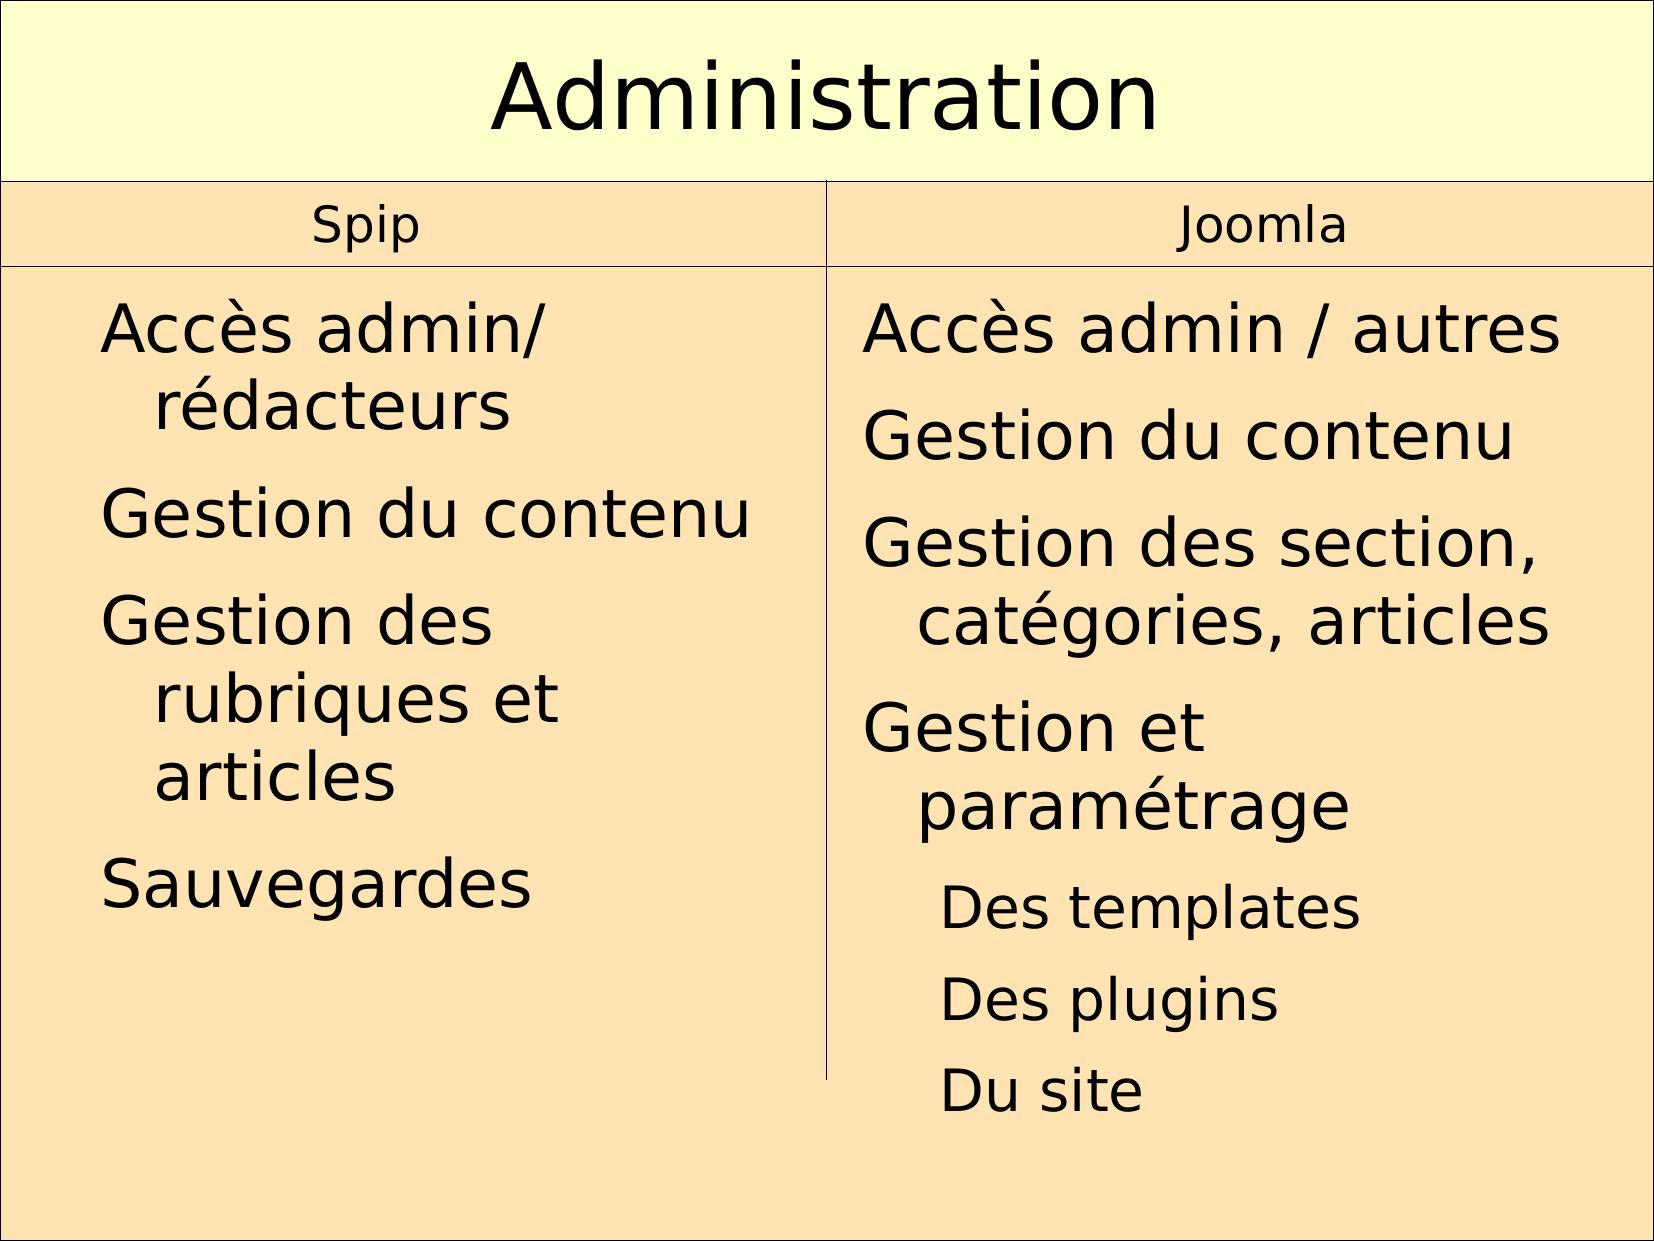

Administration
# Accès admin/ rédacteurs
Gestion du contenu
Gestion des rubriques et articles
Sauvegardes
Accès admin / autres
Gestion du contenu
Gestion des section, catégories, articles
Gestion et paramétrage
Des templates
Des plugins
Du site